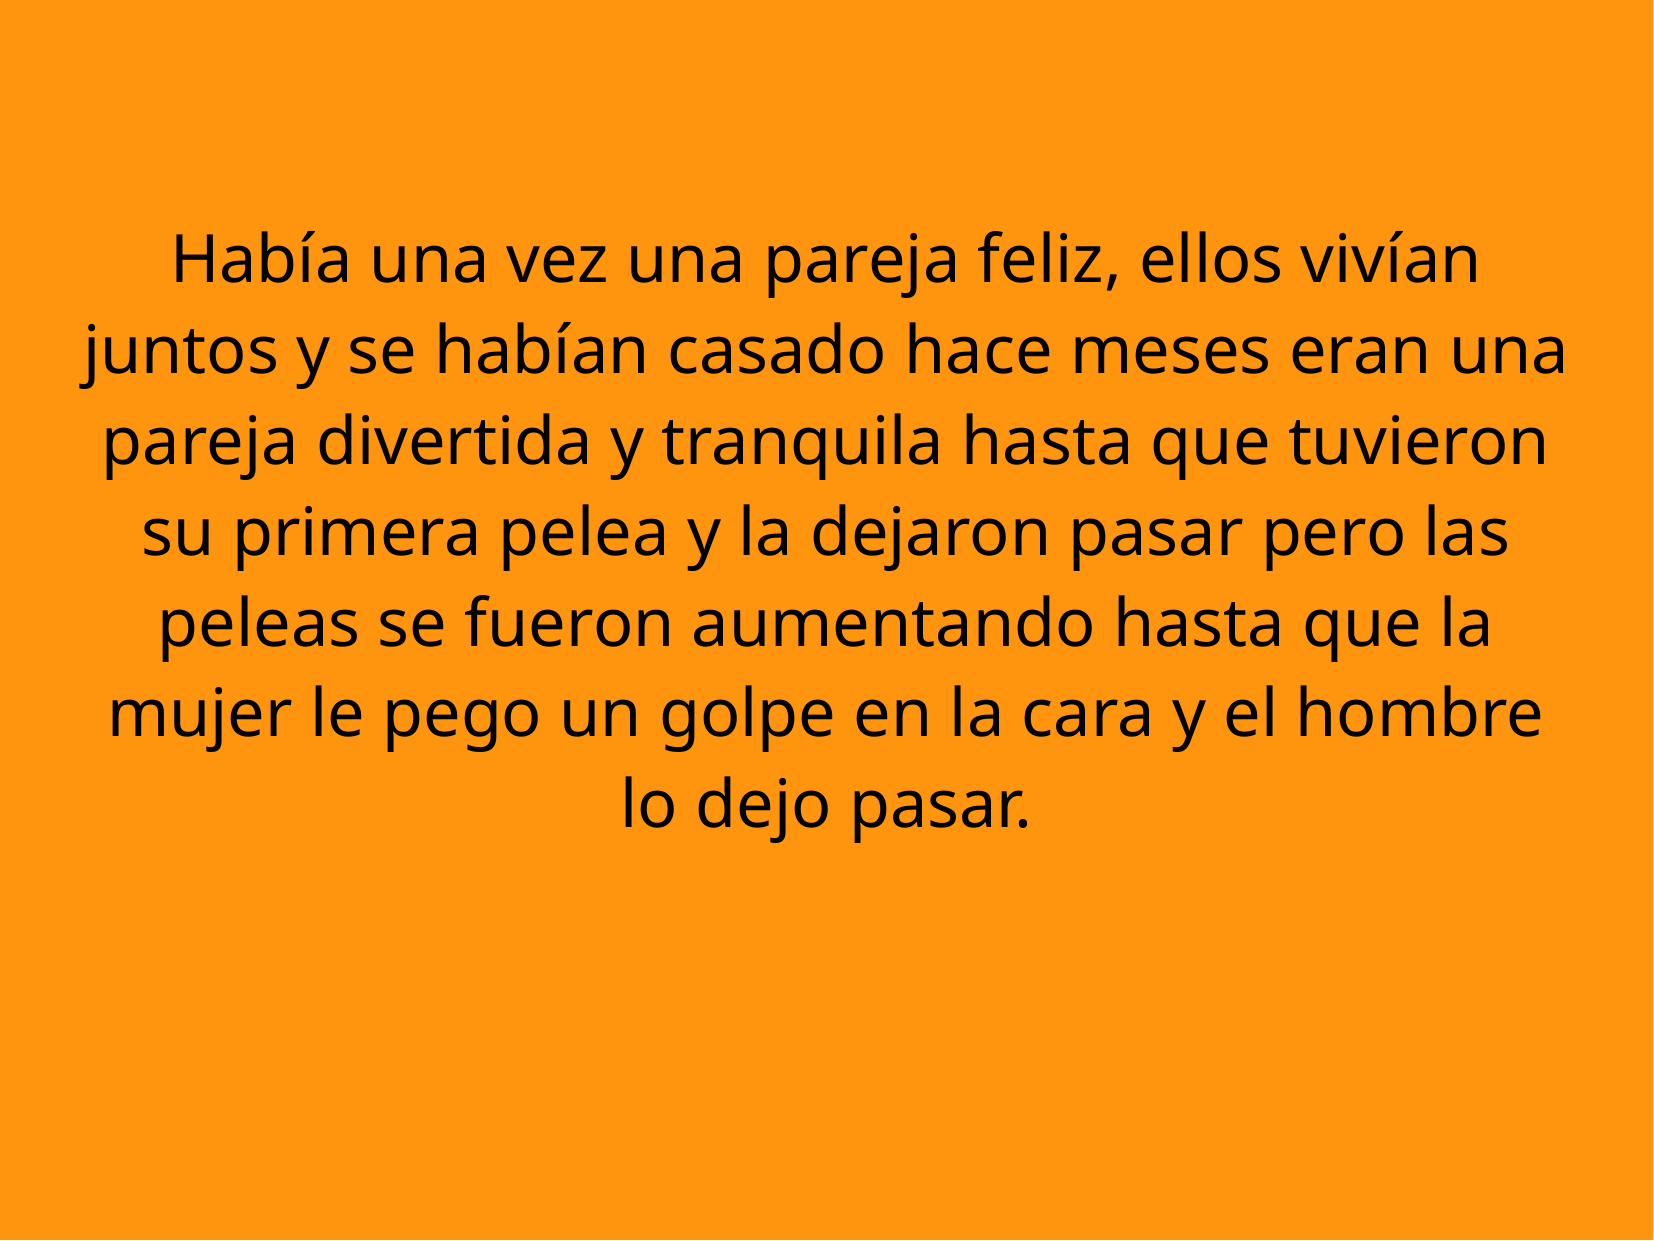

# Había una vez una pareja feliz, ellos vivían juntos y se habían casado hace meses eran una pareja divertida y tranquila hasta que tuvieron su primera pelea y la dejaron pasar pero las peleas se fueron aumentando hasta que la mujer le pego un golpe en la cara y el hombre lo dejo pasar.